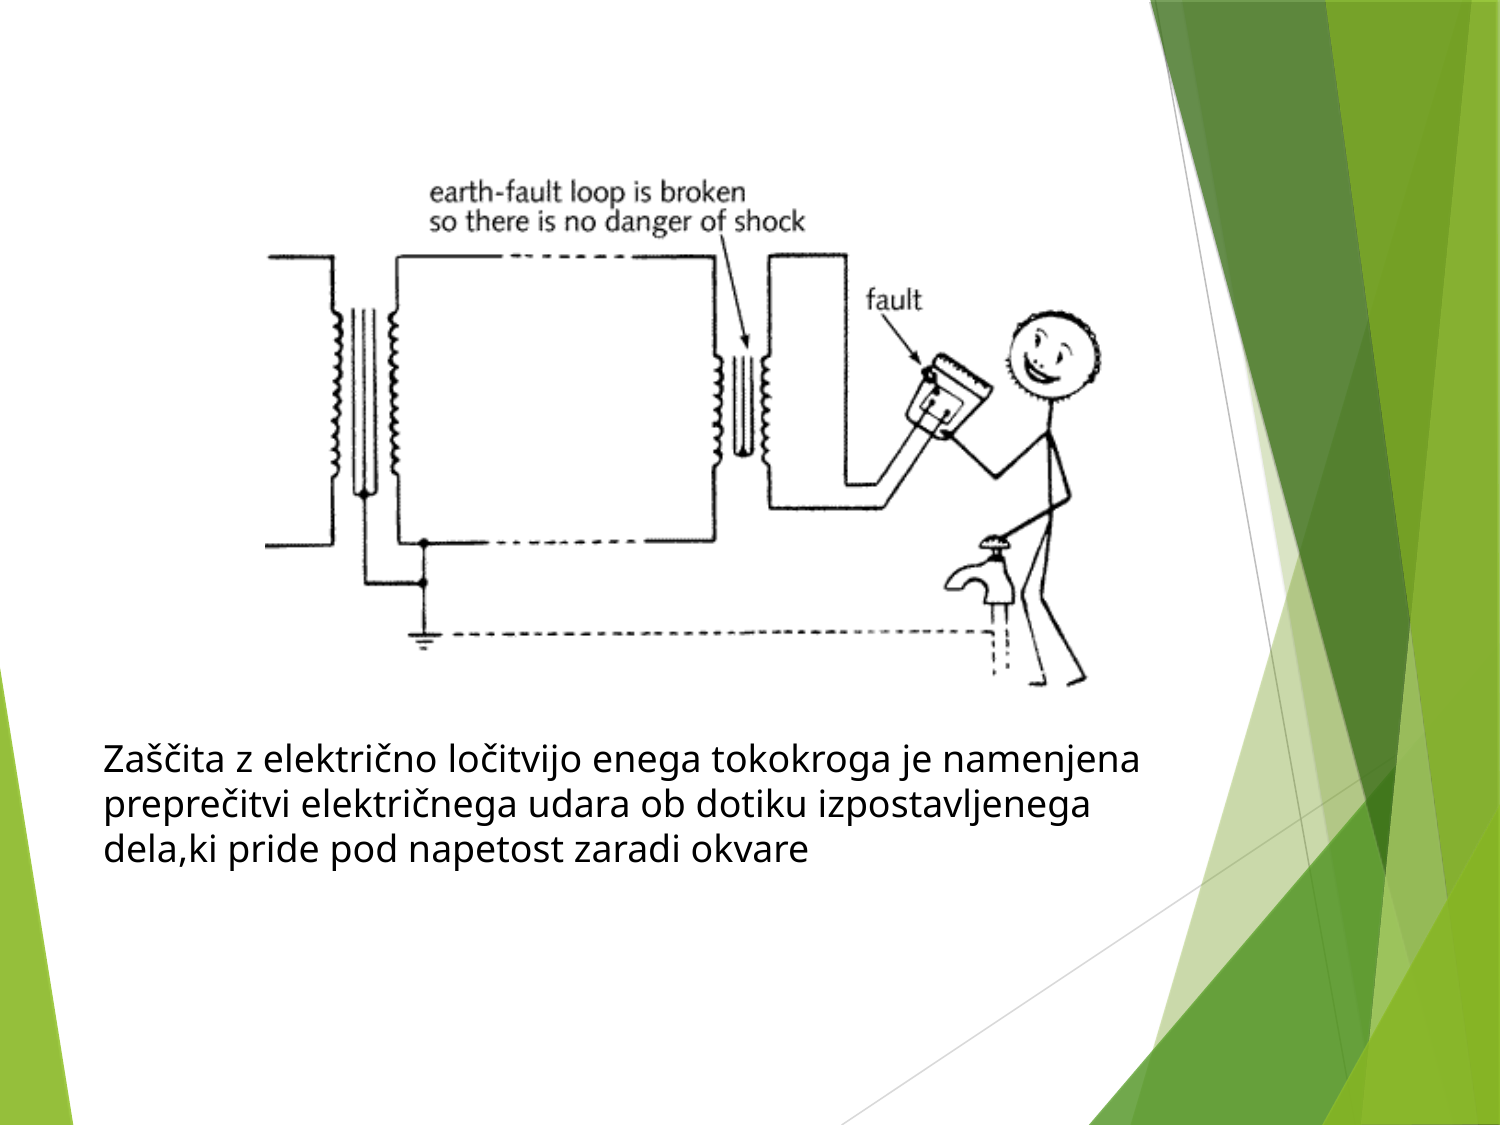

Zaščita z električno ločitvijo enega tokokroga je namenjena preprečitvi električnega udara ob dotiku izpostavljenega dela,ki pride pod napetost zaradi okvare